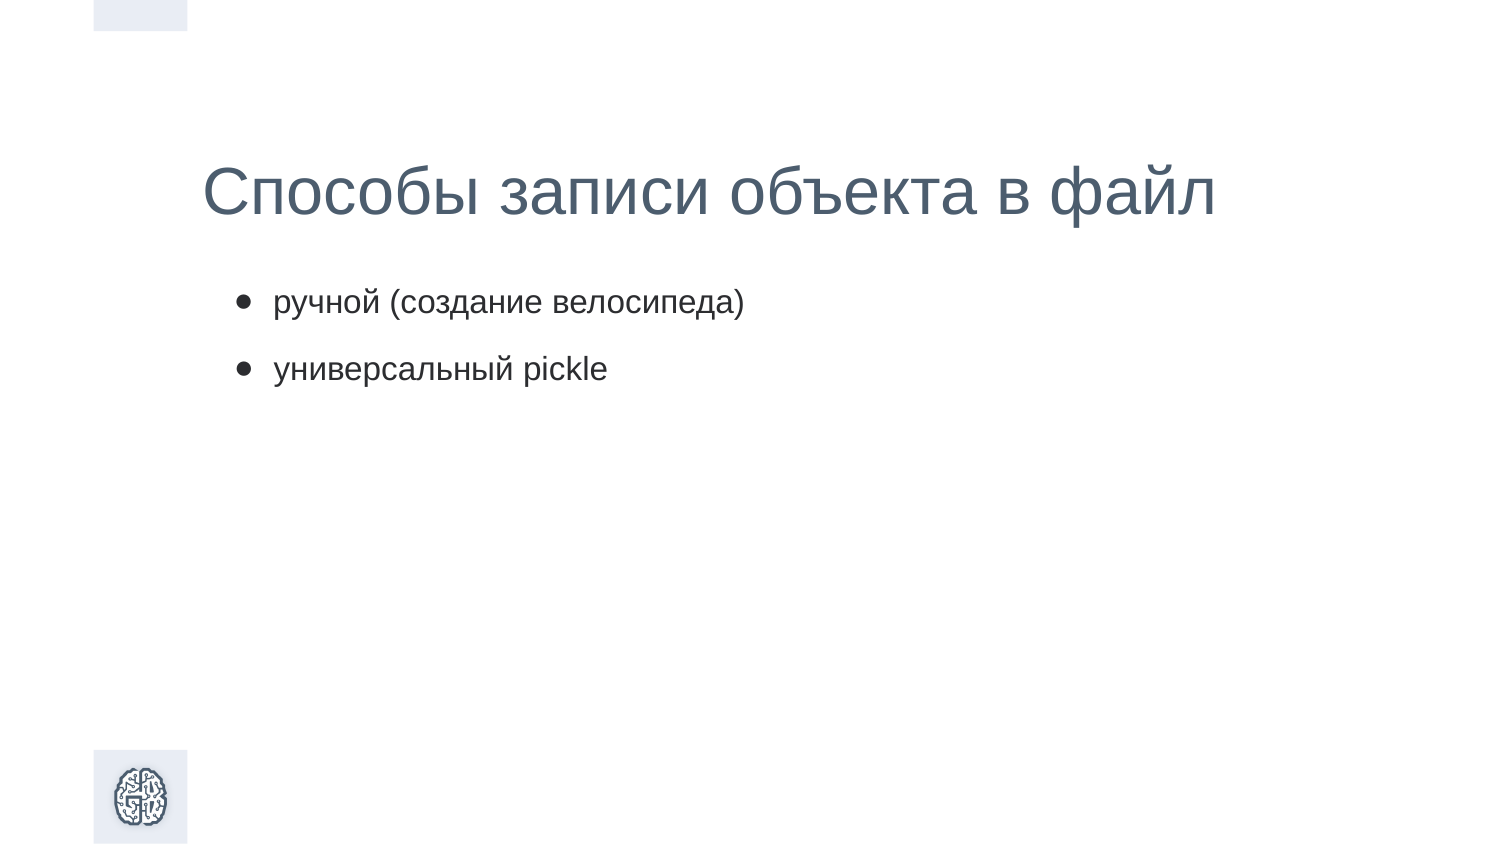

Способы записи объекта в файл
ручной (создание велосипеда)
универсальный pickle